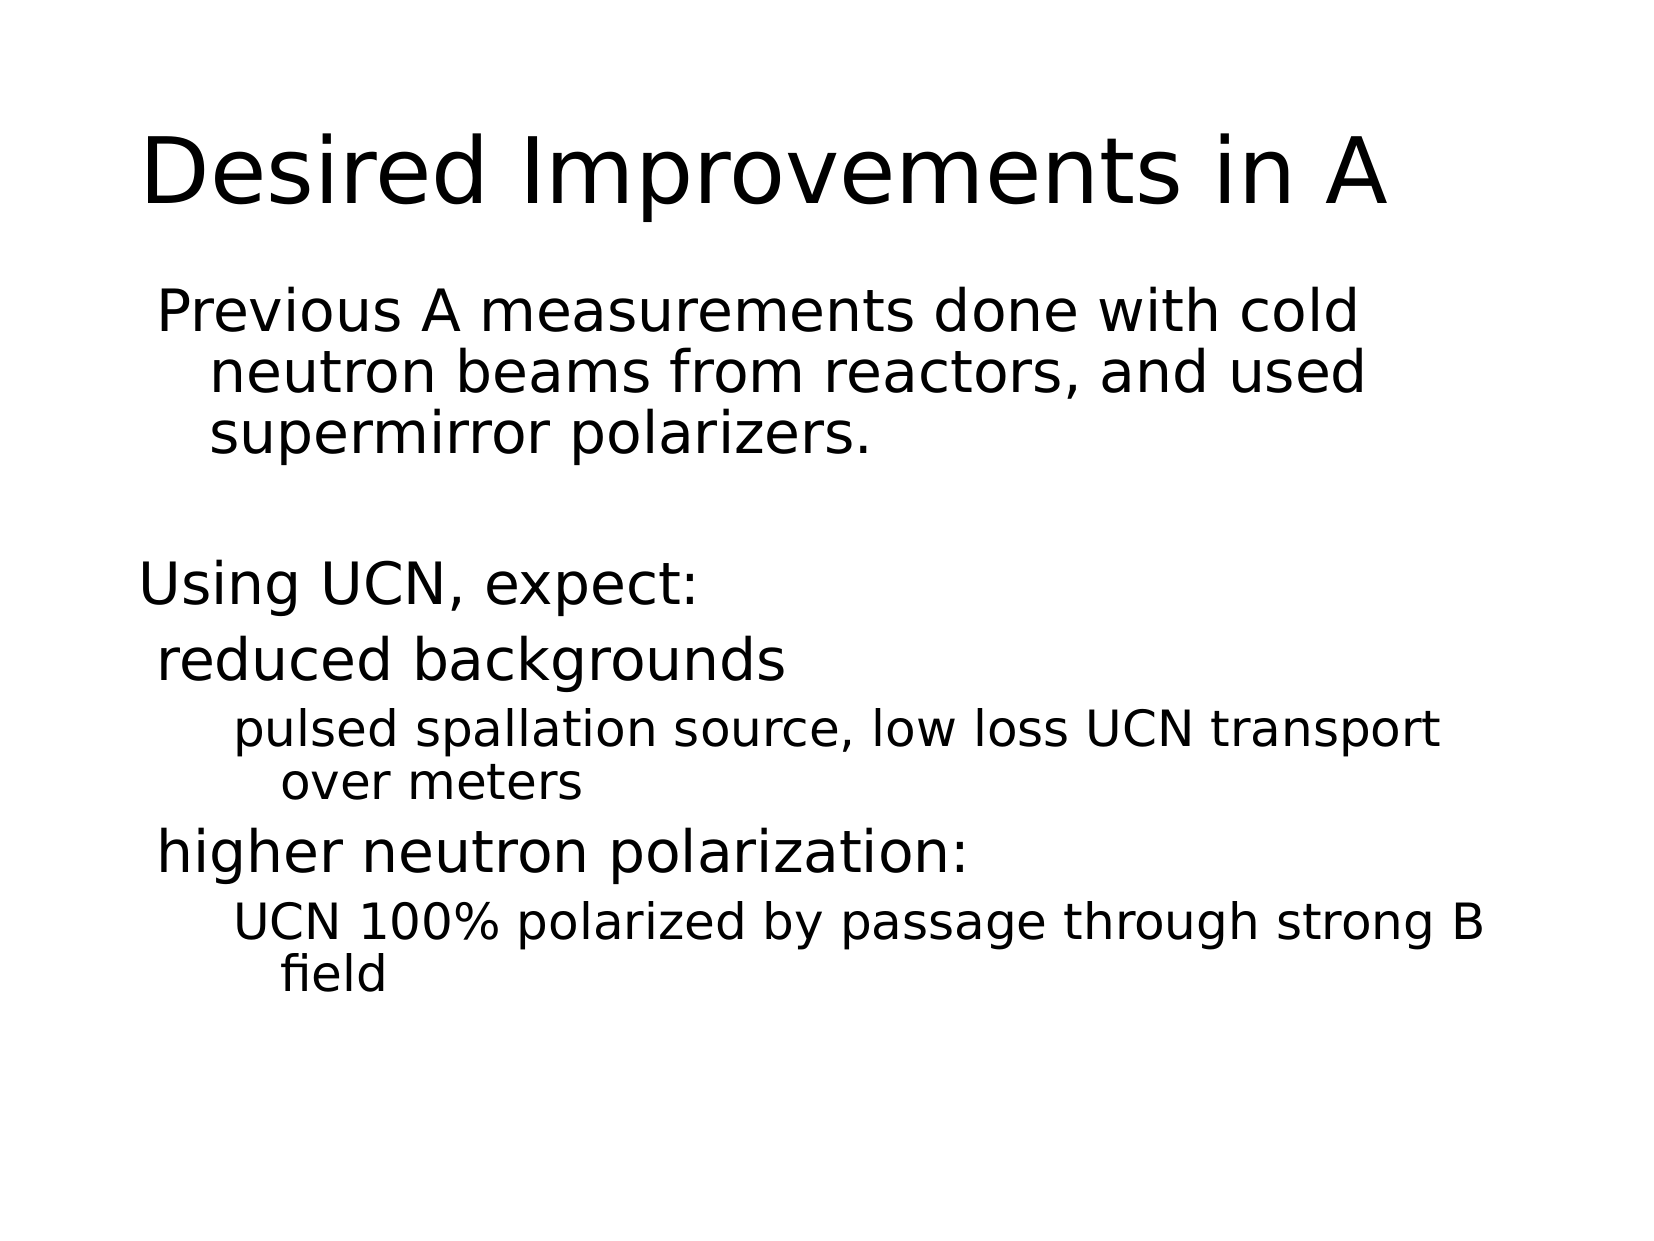

# Desired Improvements in A
Previous A measurements done with cold neutron beams from reactors, and used supermirror polarizers.
Using UCN, expect:
reduced backgrounds
pulsed spallation source, low loss UCN transport over meters
higher neutron polarization:
UCN 100% polarized by passage through strong B field